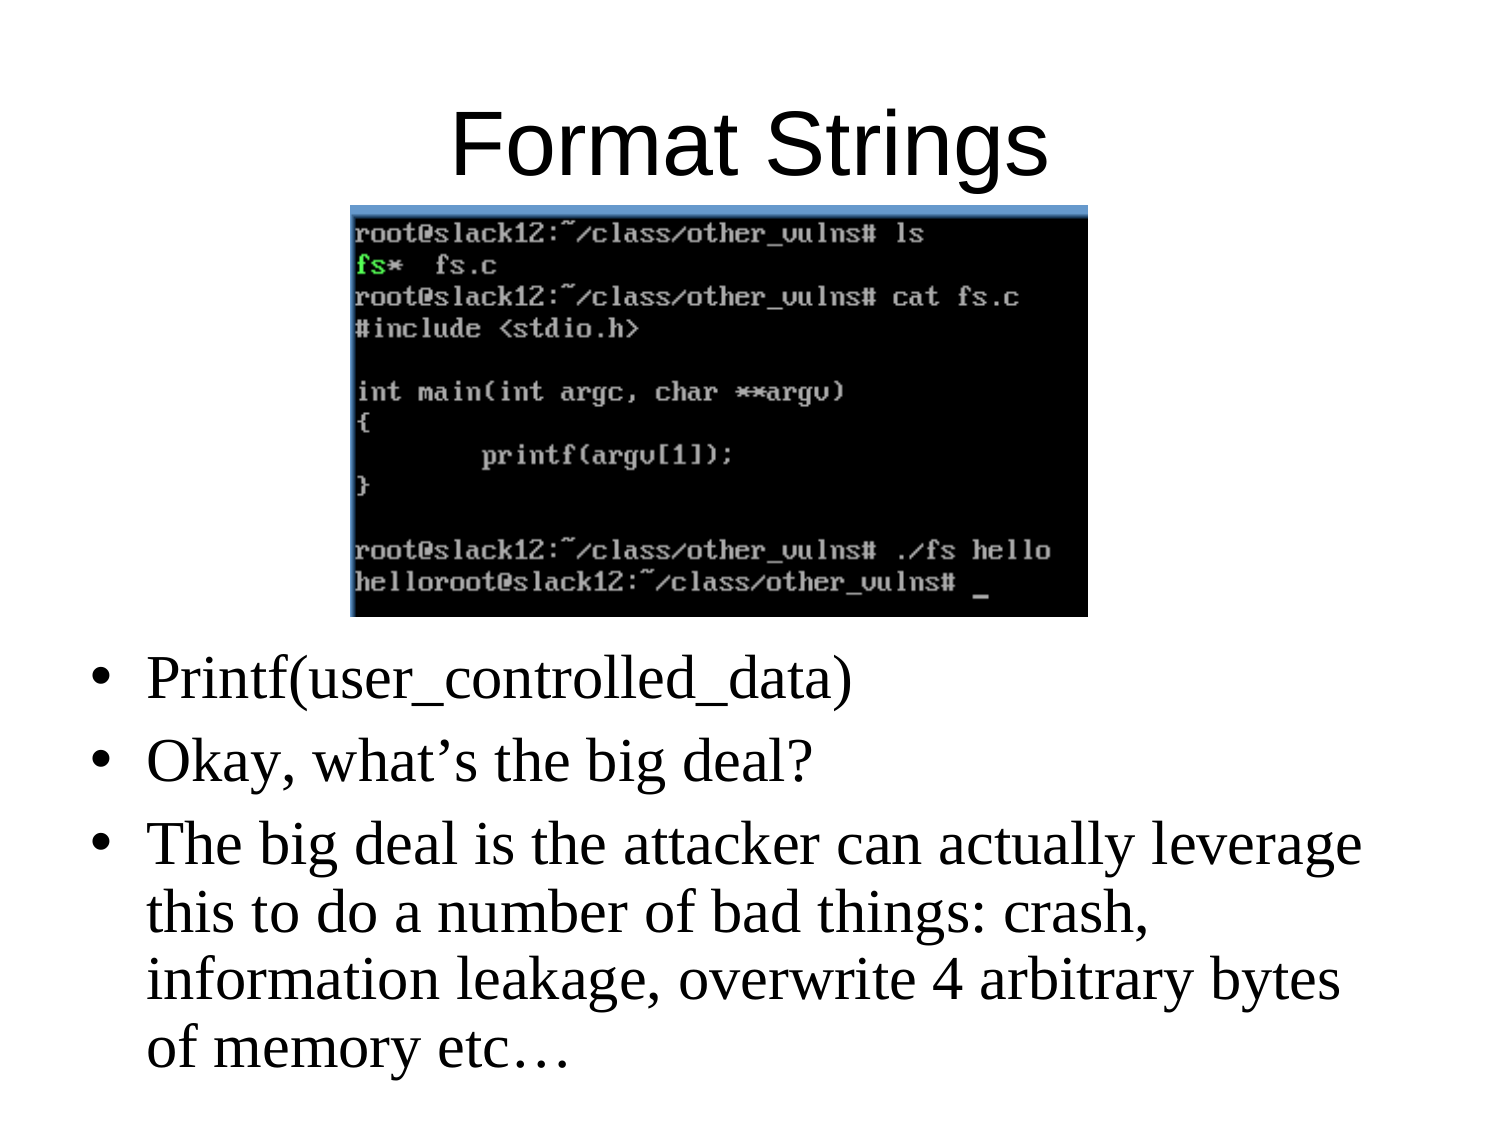

# Format Strings
Printf(user_controlled_data)
Okay, what’s the big deal?
The big deal is the attacker can actually leverage this to do a number of bad things: crash, information leakage, overwrite 4 arbitrary bytes of memory etc…